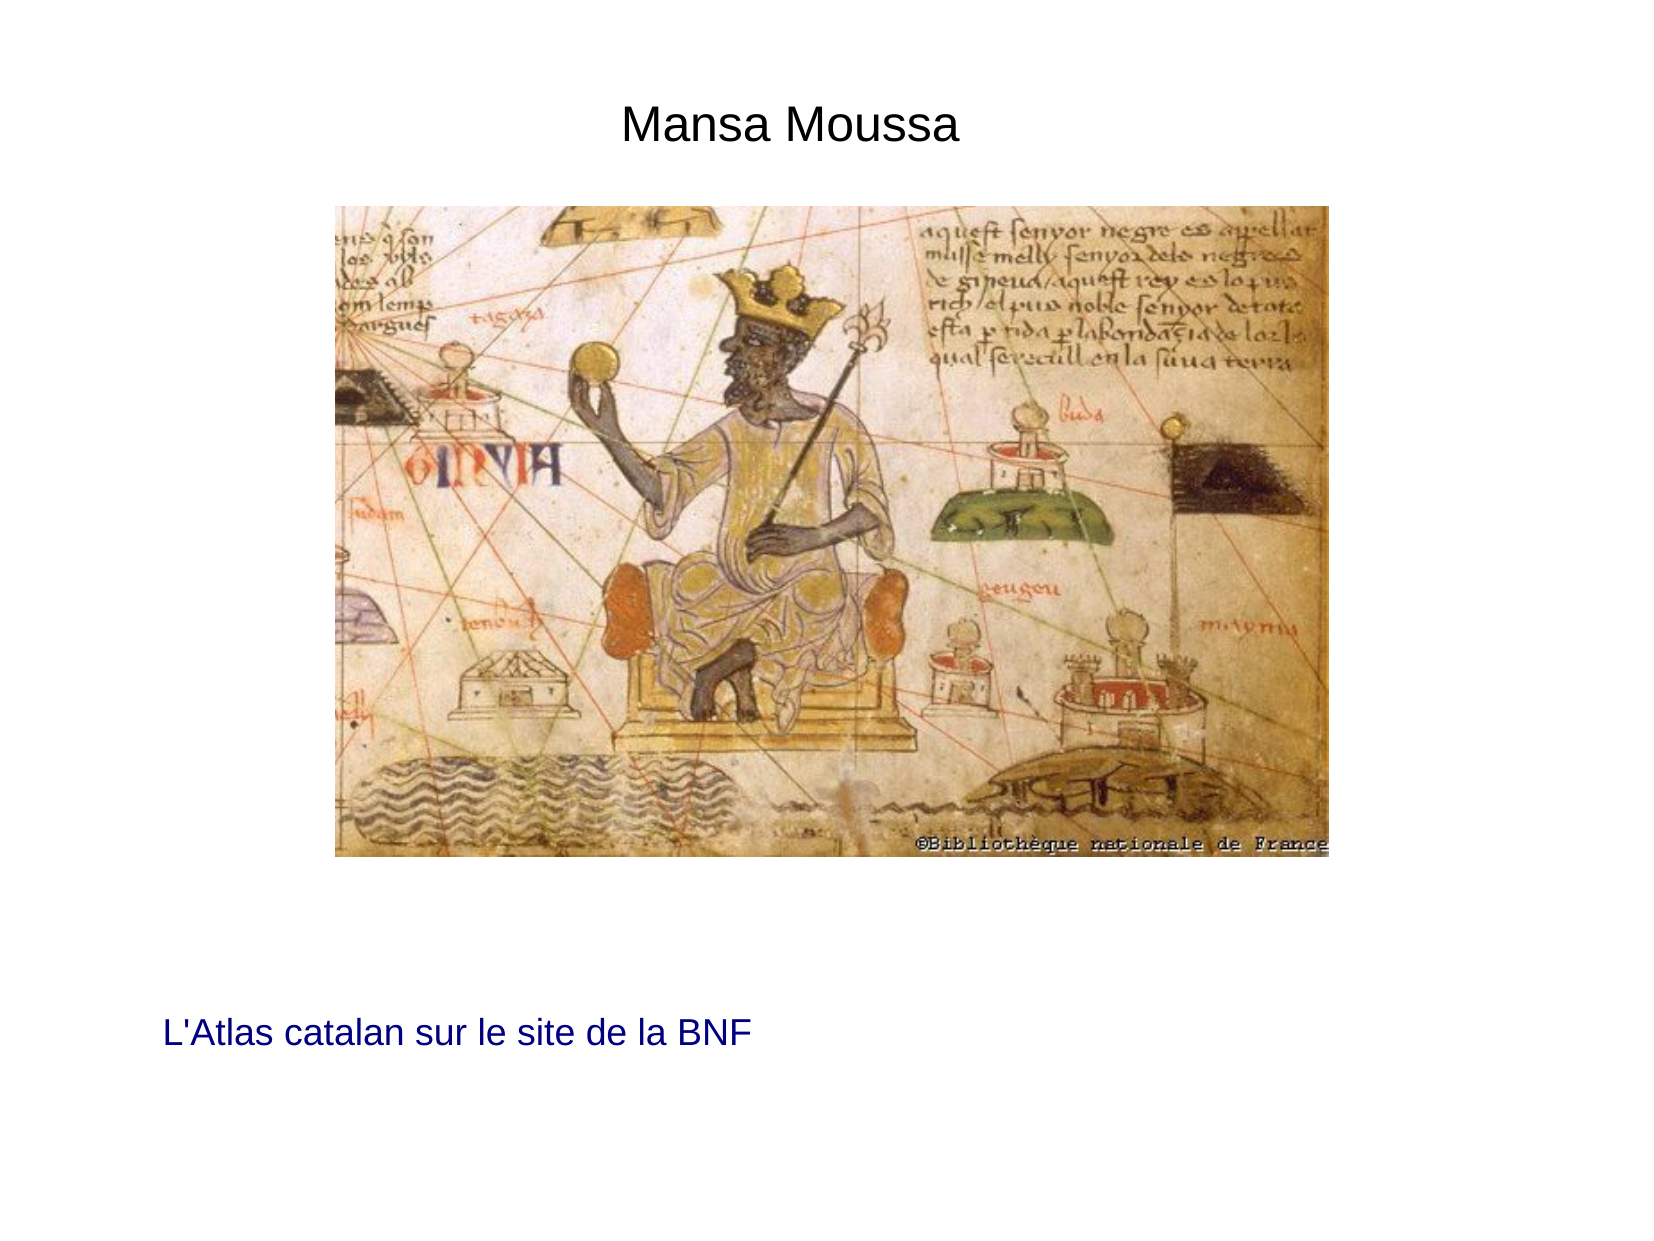

Mansa Moussa
L'Atlas catalan sur le site de la BNF